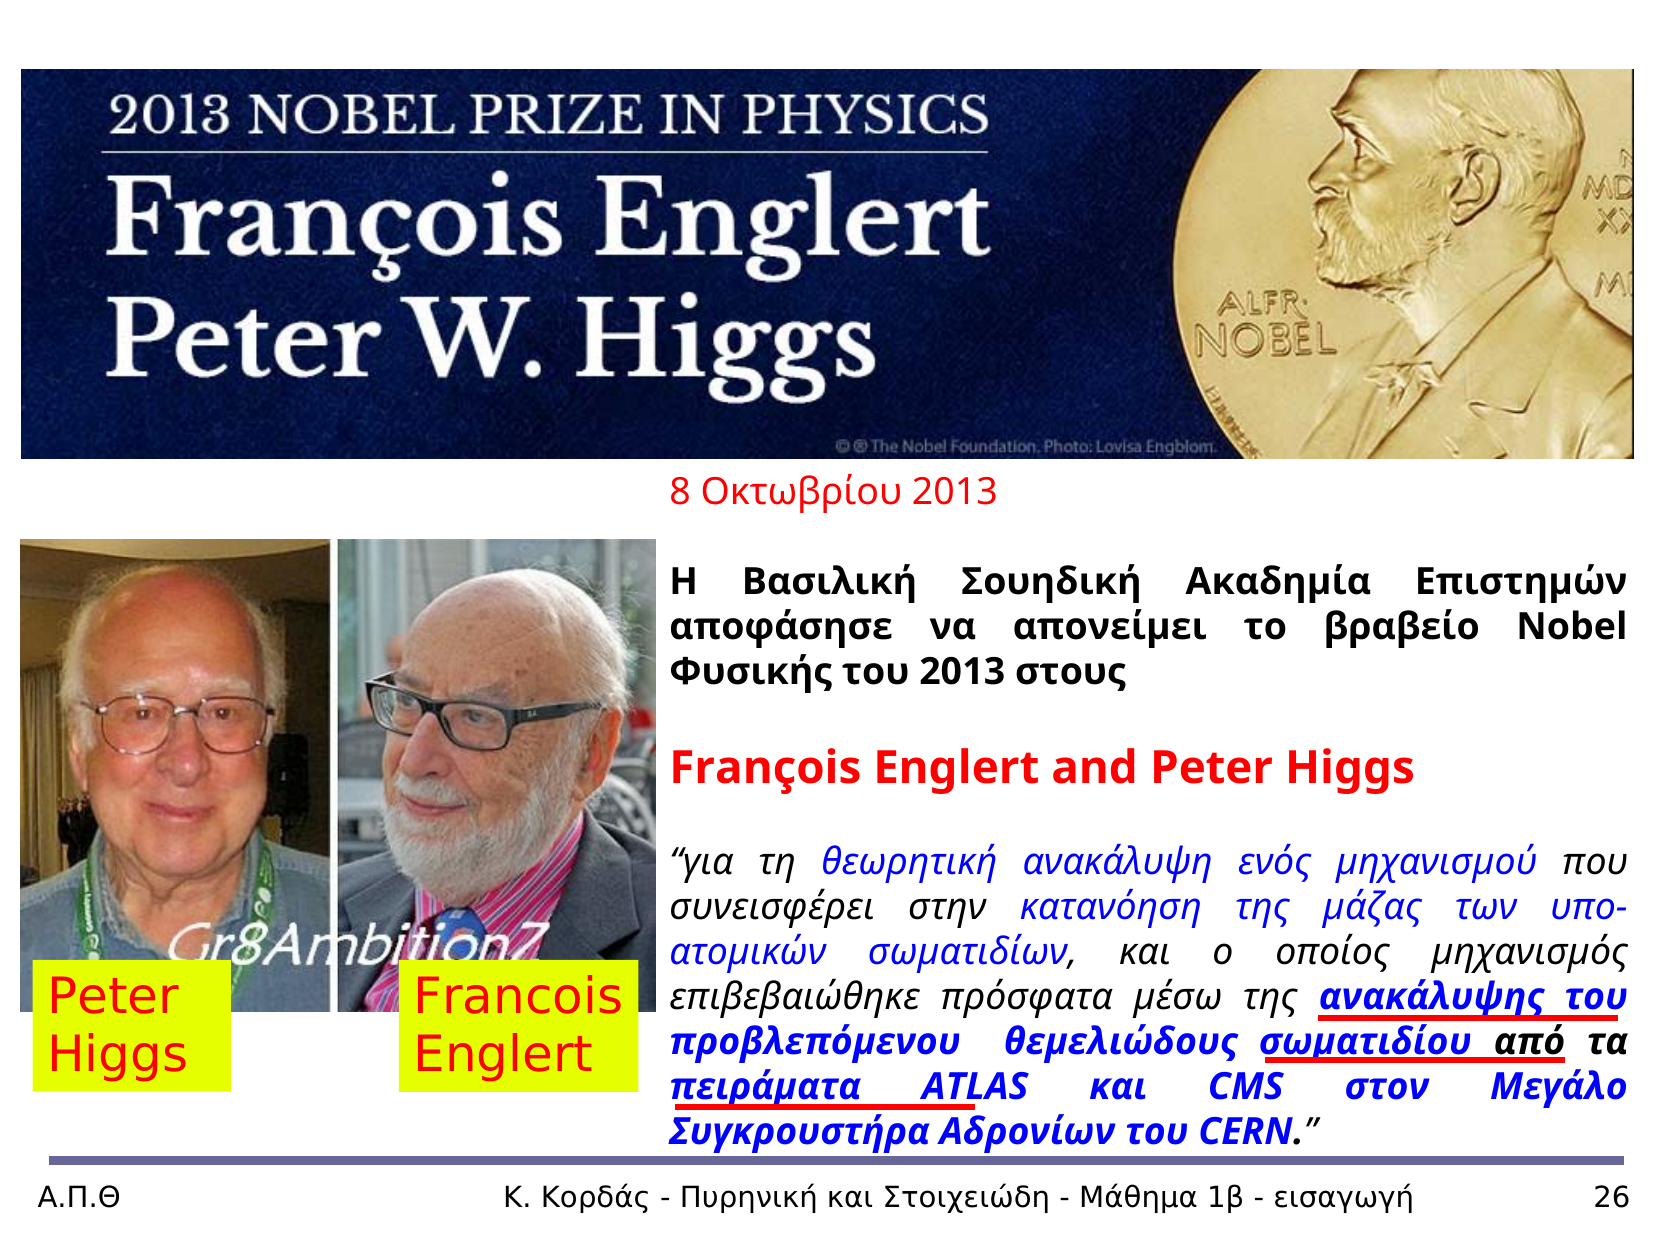

8 Οκτωβρίου 2013
Η Βασιλική Σουηδική Ακαδημία Επιστημών αποφάσησε να απονείμει το βραβείο Nobel Φυσικής του 2013 στους
François Englert and Peter Higgs
“για τη θεωρητική ανακάλυψη ενός μηχανισμού που συνεισφέρει στην κατανόηση της μάζας των υπο-ατομικών σωματιδίων, και ο οποίος μηχανισμός επιβεβαιώθηκε πρόσφατα μέσω της ανακάλυψης του προβλεπόμενου θεμελιώδους σωματιδίου από τα πειράματα ATLAS και CMS στον Μεγάλο Συγκρουστήρα Αδρονίων του CERN.”
Peter
Higgs
Francois
Englert
Α.Π.Θ
Κ. Κορδάς - Πυρηνική και Στοιχειώδη - Μάθημα 1β - εισαγωγή
26